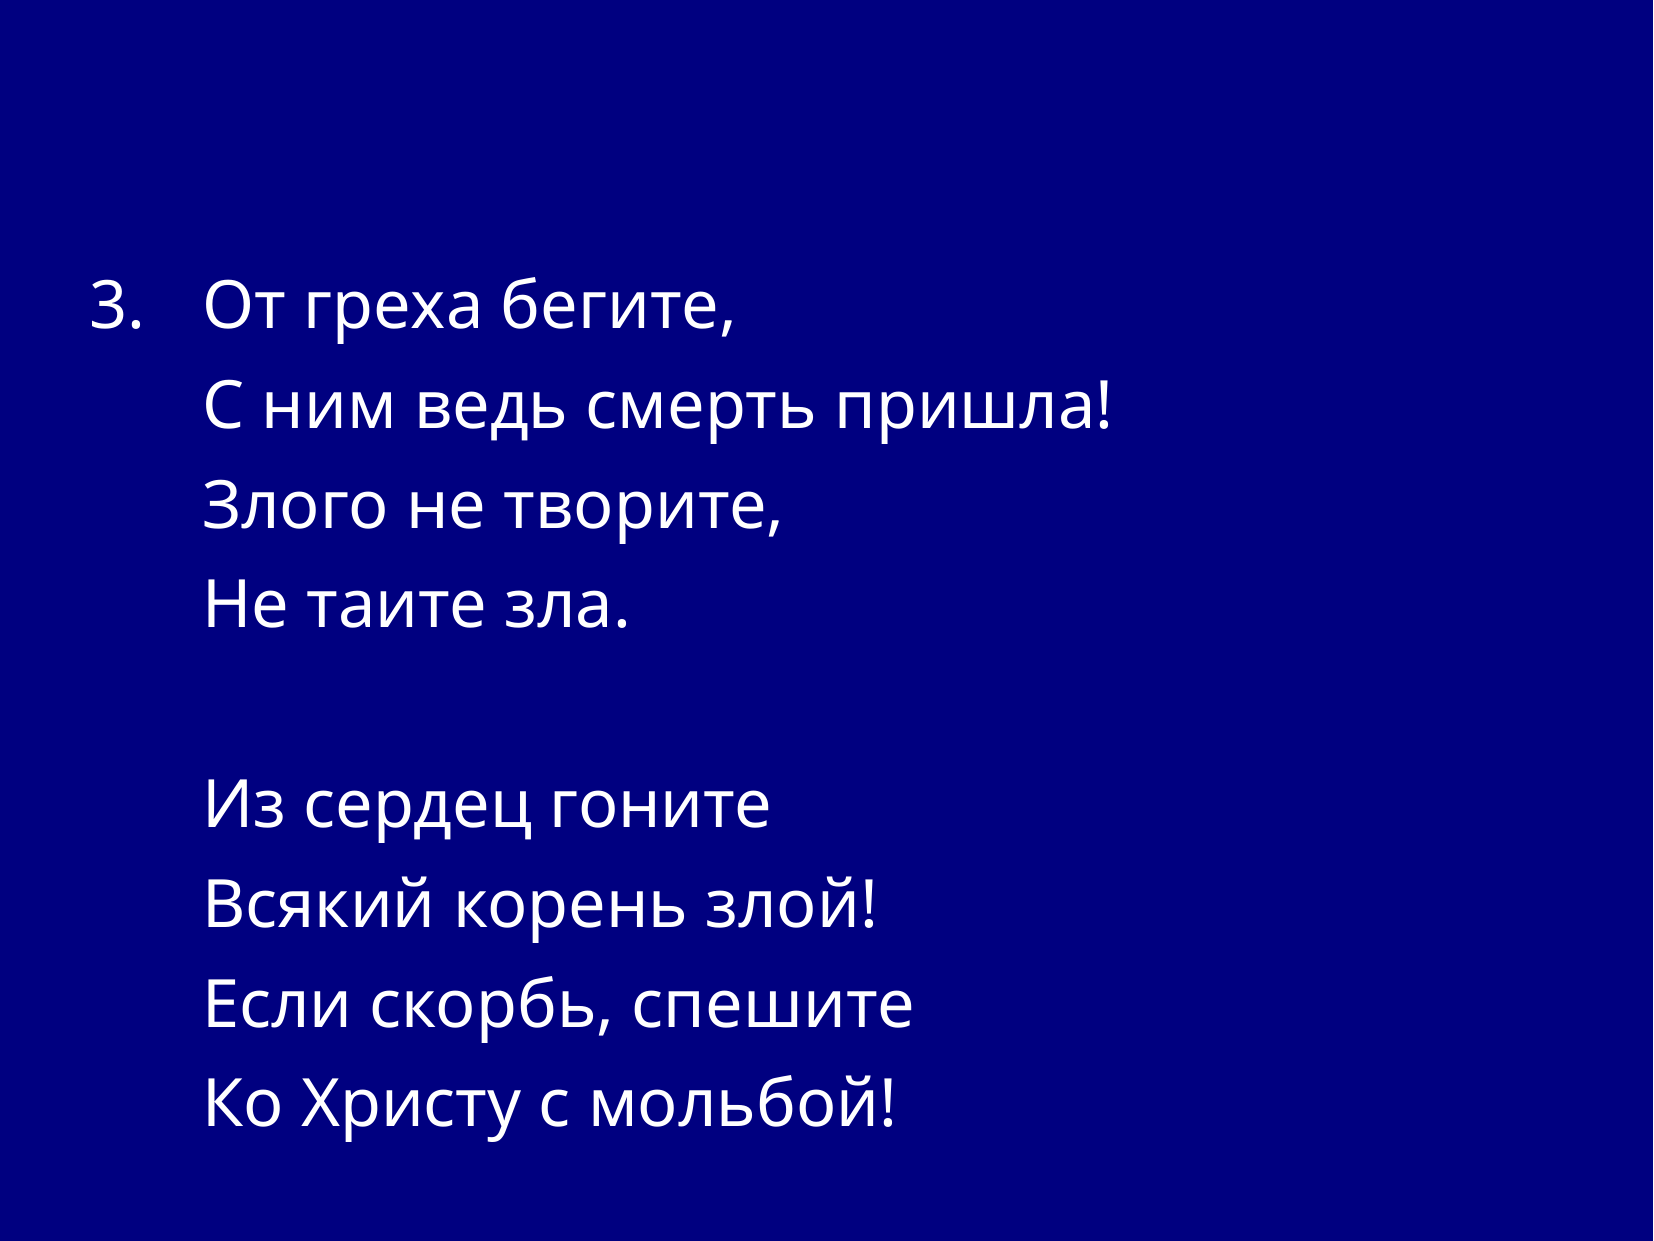

3.	От греха бегите,
	С ним ведь смерть пришла!
	Злого не творите,
	Не таите зла.
	Из сердец гоните
	Всякий корень злой!
	Если скорбь, спешите
	Ко Христу с мольбой!